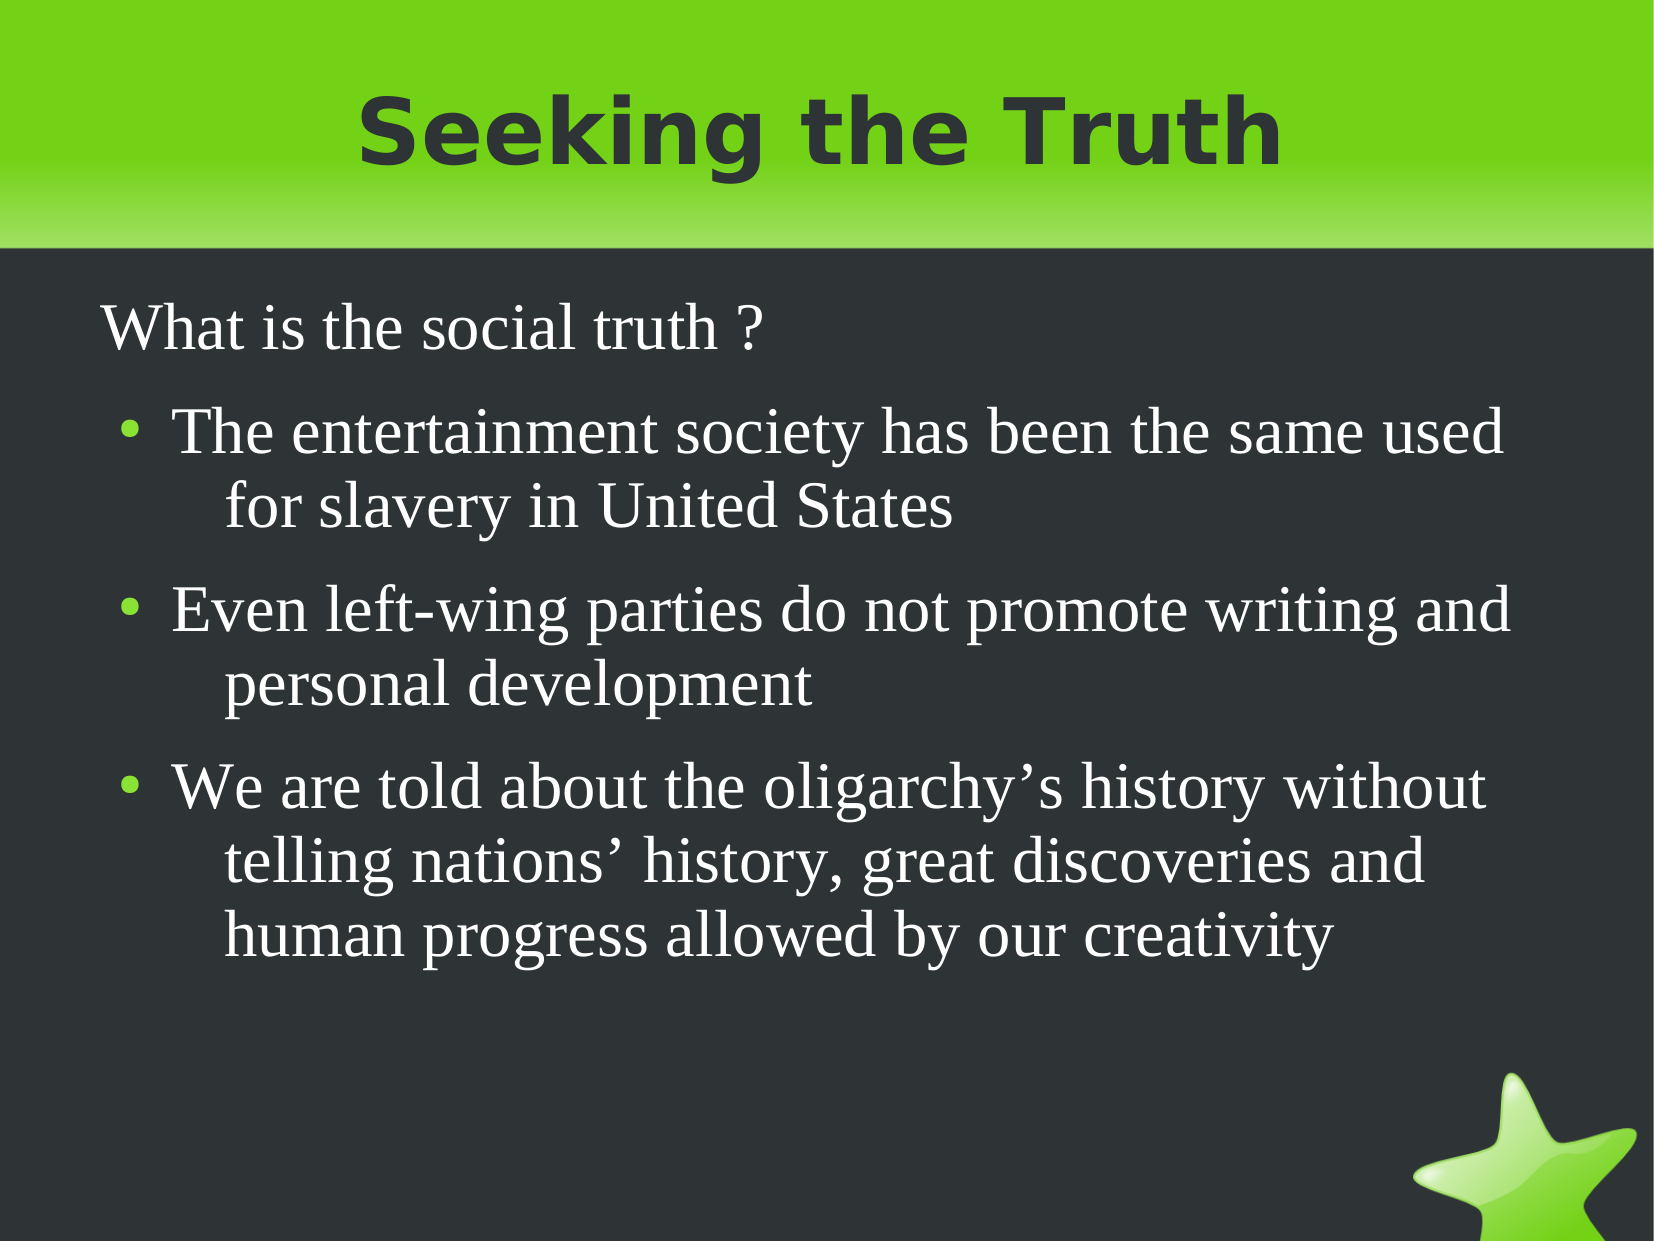

# Seeking the Truth
What is the social truth ?
The entertainment society has been the same used for slavery in United States
Even left-wing parties do not promote writing and personal development
We are told about the oligarchy’s history without telling nations’ history, great discoveries and human progress allowed by our creativity